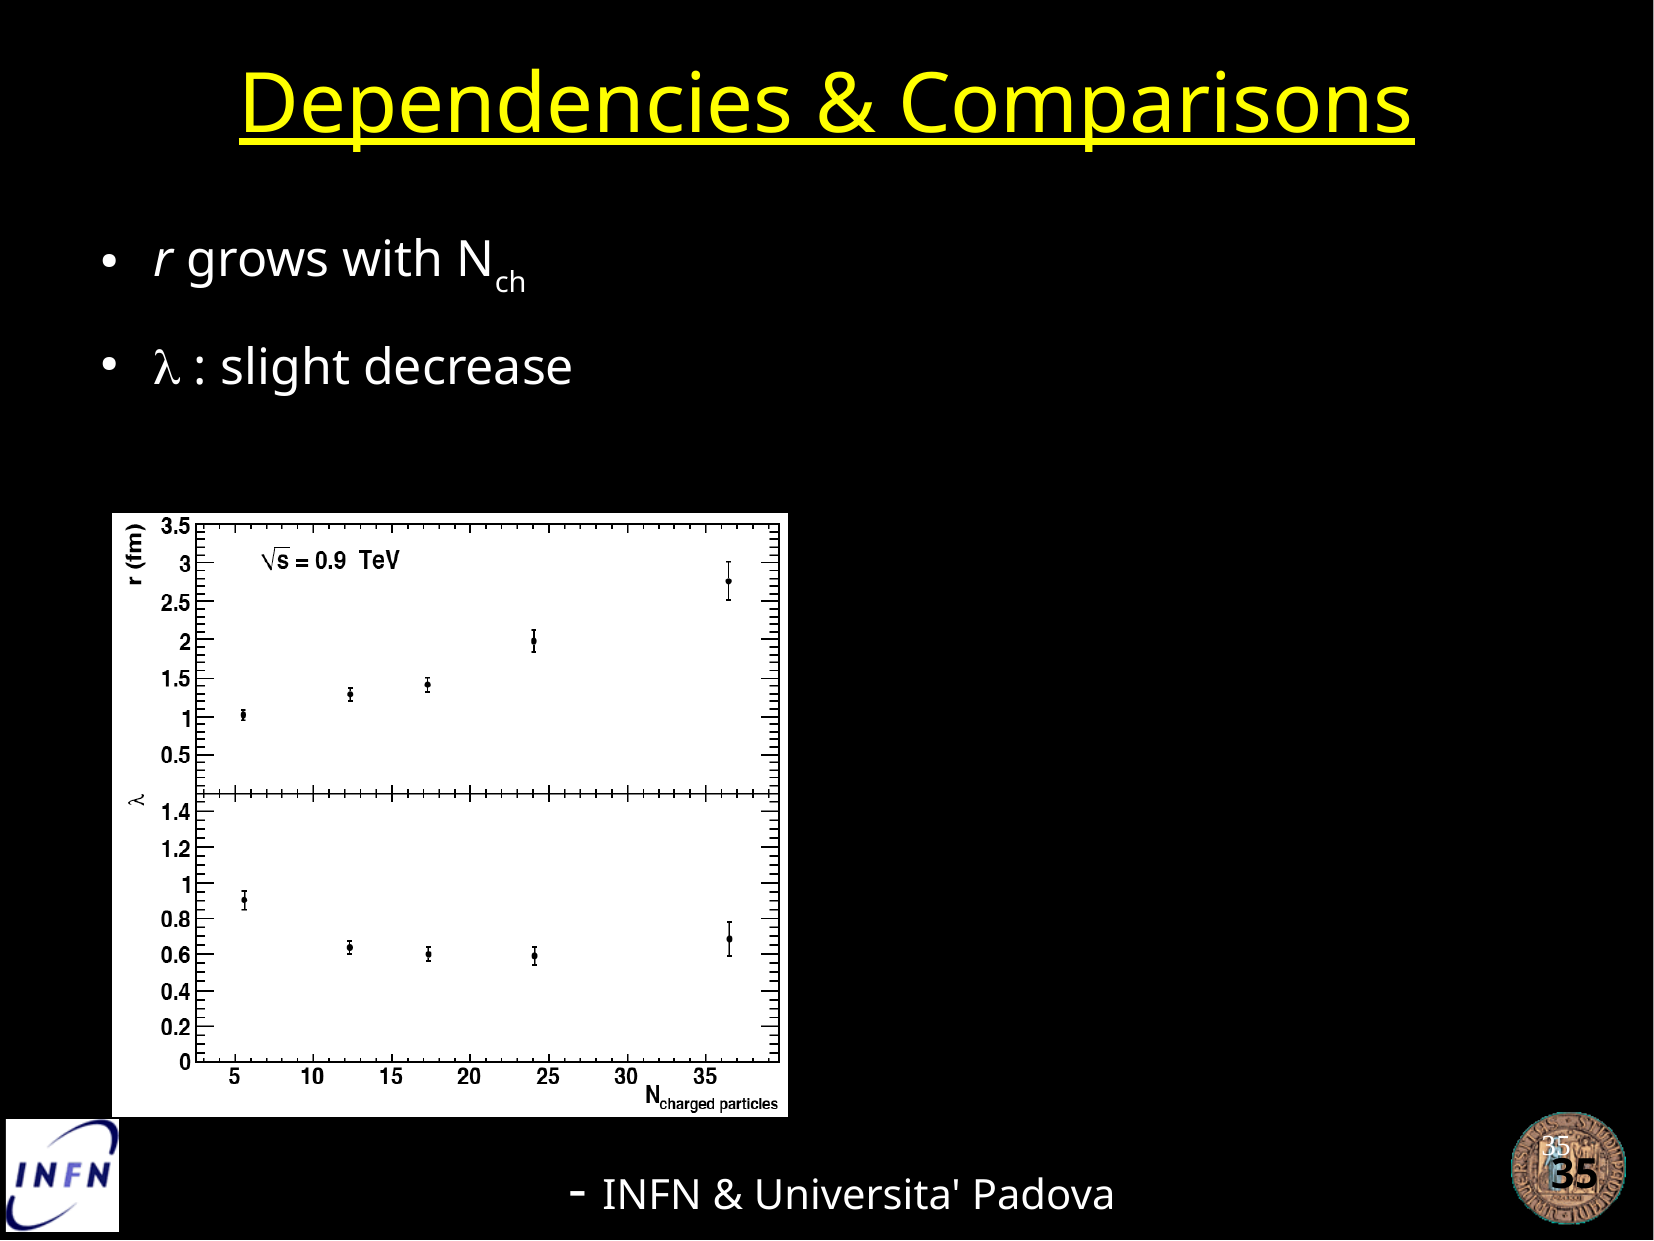

# Dependencies & Comparisons
r grows with Nch
l : slight decrease
35